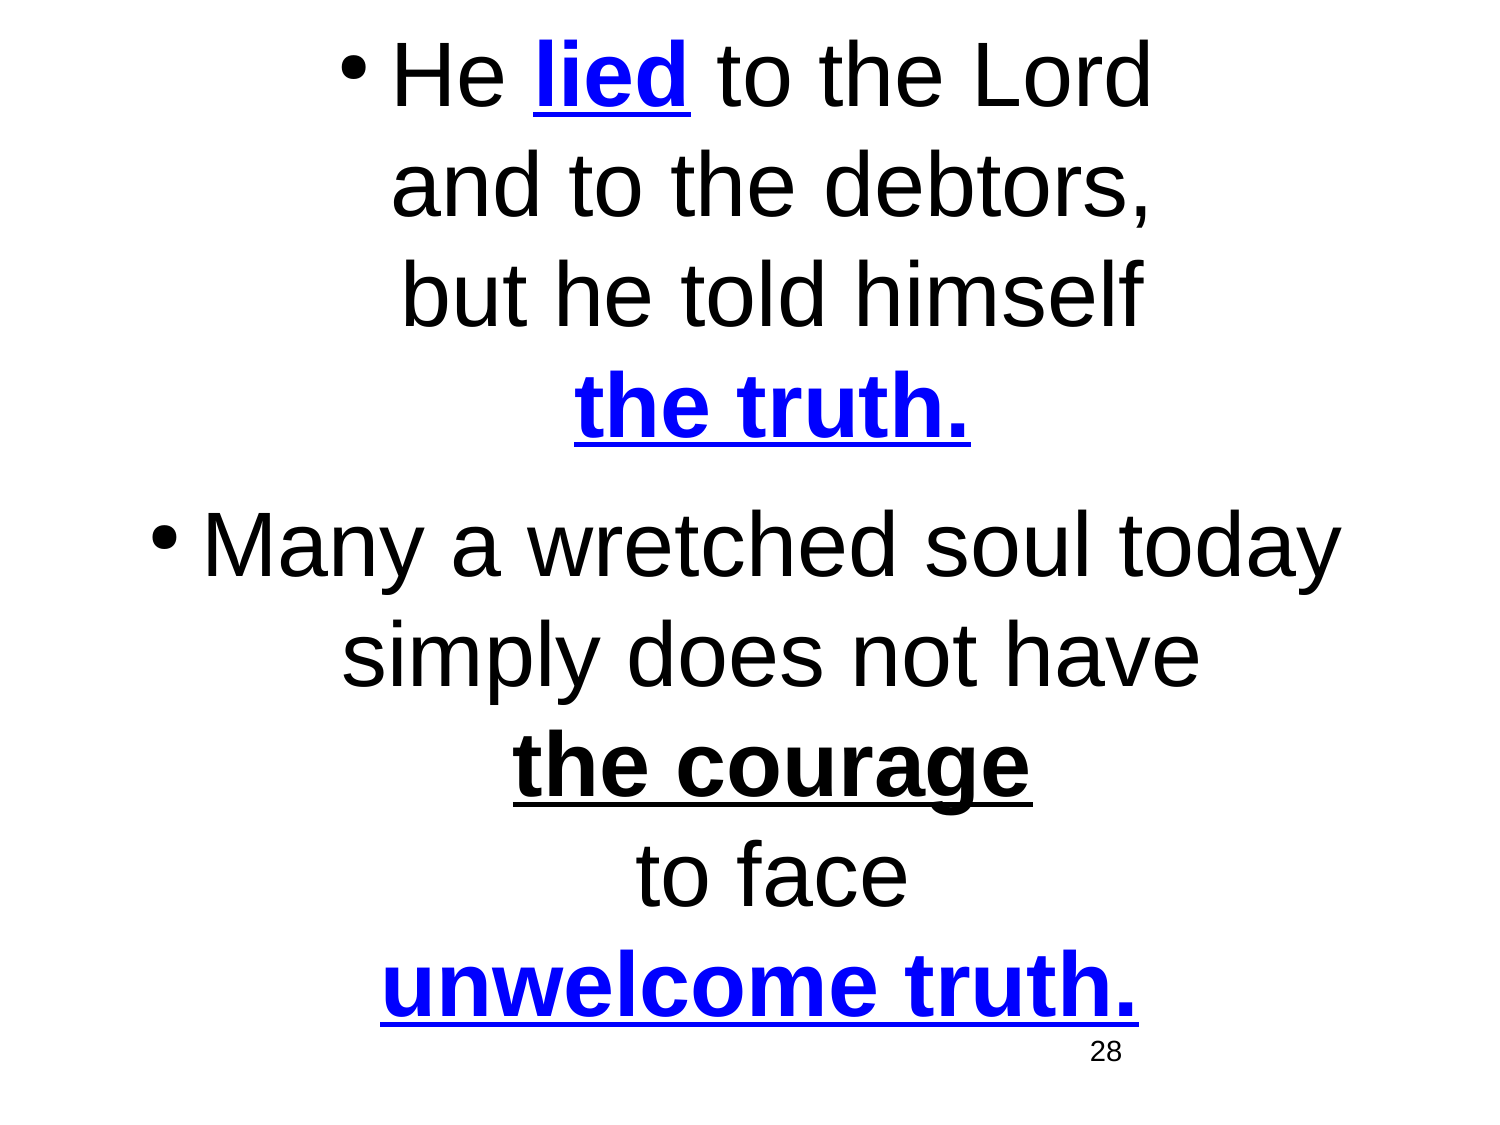

# He lied to the Lord and to the debtors, but he told himself the truth.
Many a wretched soul today
simply does not have
the courage
to face
unwelcome truth.
28